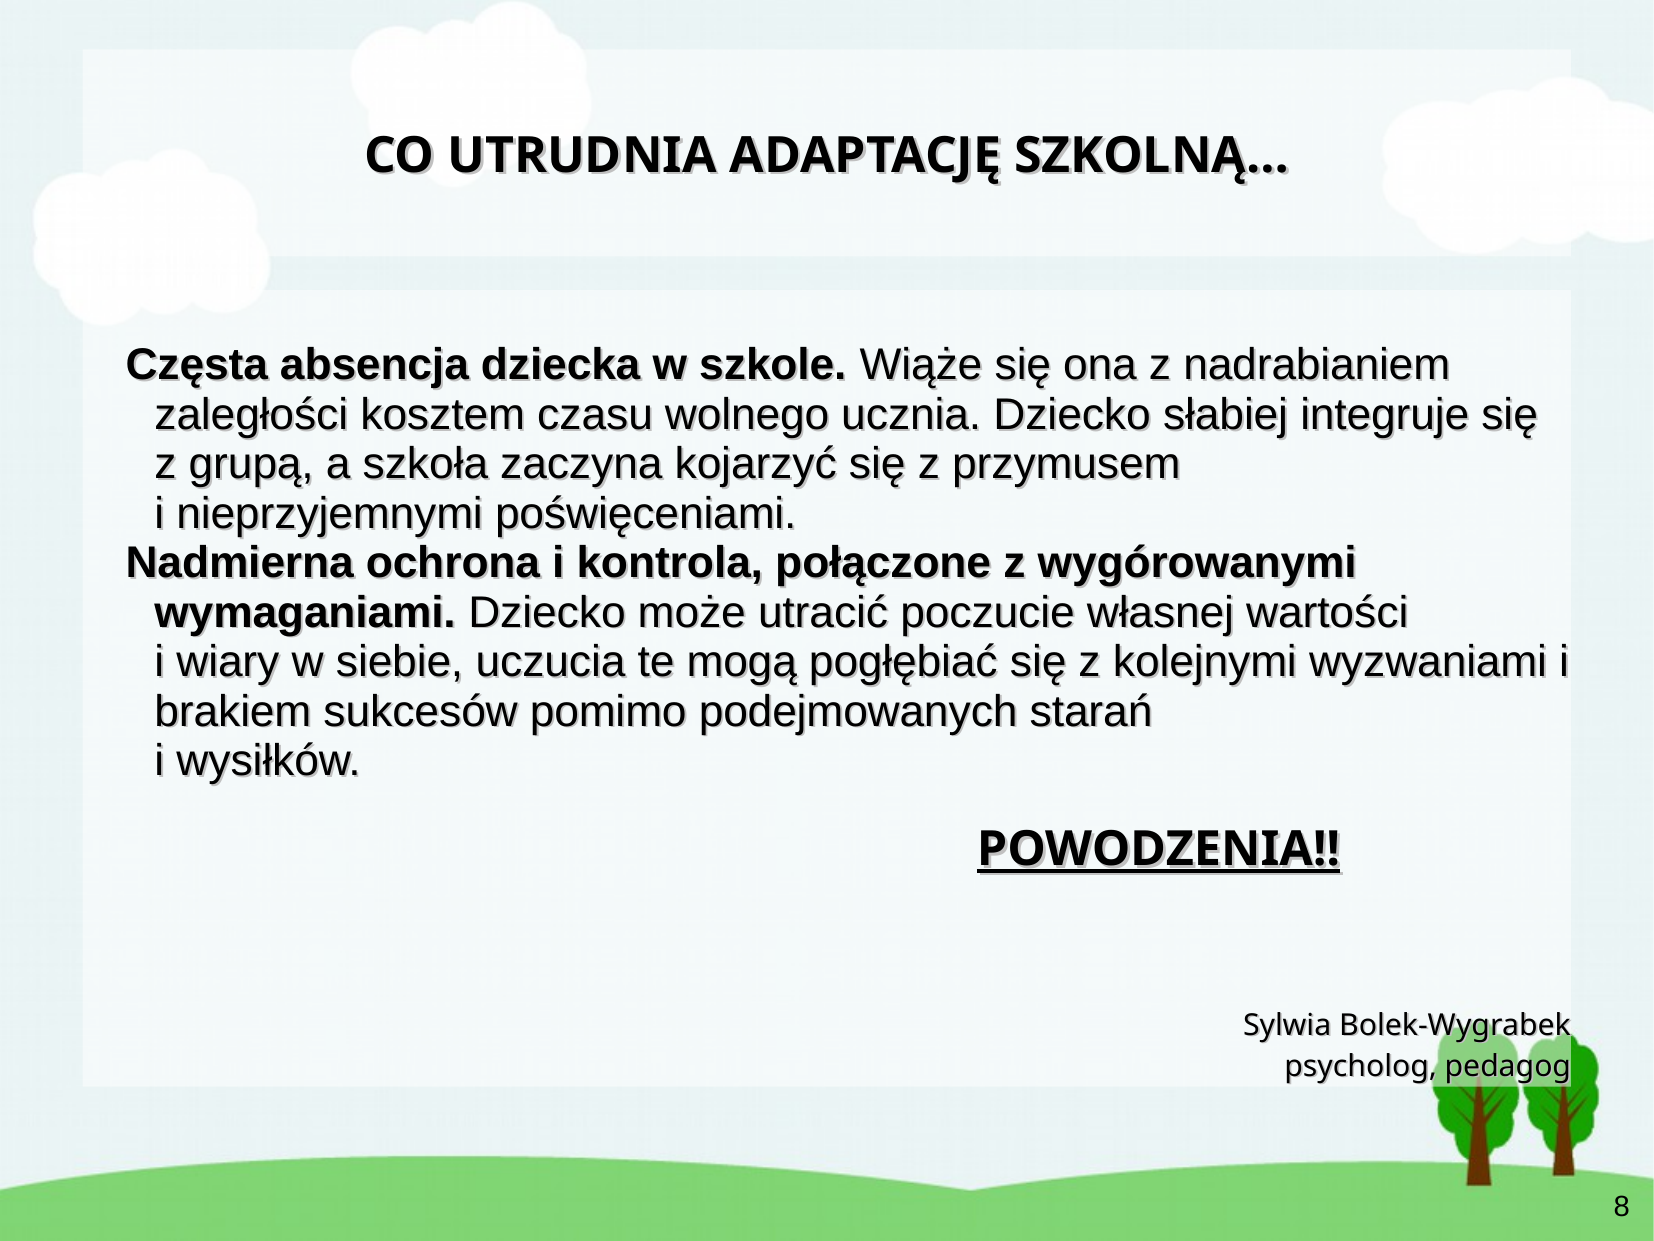

# CO UTRUDNIA ADAPTACJĘ SZKOLNĄ…
Częsta absencja dziecka w szkole. Wiąże się ona z nadrabianiem zaległości kosztem czasu wolnego ucznia. Dziecko słabiej integruje się z grupą, a szkoła zaczyna kojarzyć się z przymusem
i nieprzyjemnymi poświęceniami.
Nadmierna ochrona i kontrola, połączone z wygórowanymi wymaganiami. Dziecko może utracić poczucie własnej wartości
i wiary w siebie, uczucia te mogą pogłębiać się z kolejnymi wyzwaniami i brakiem sukcesów pomimo podejmowanych starań
i wysiłków.
 POWODZENIA!!
Sylwia Bolek-Wygrabek
psycholog, pedagog
8